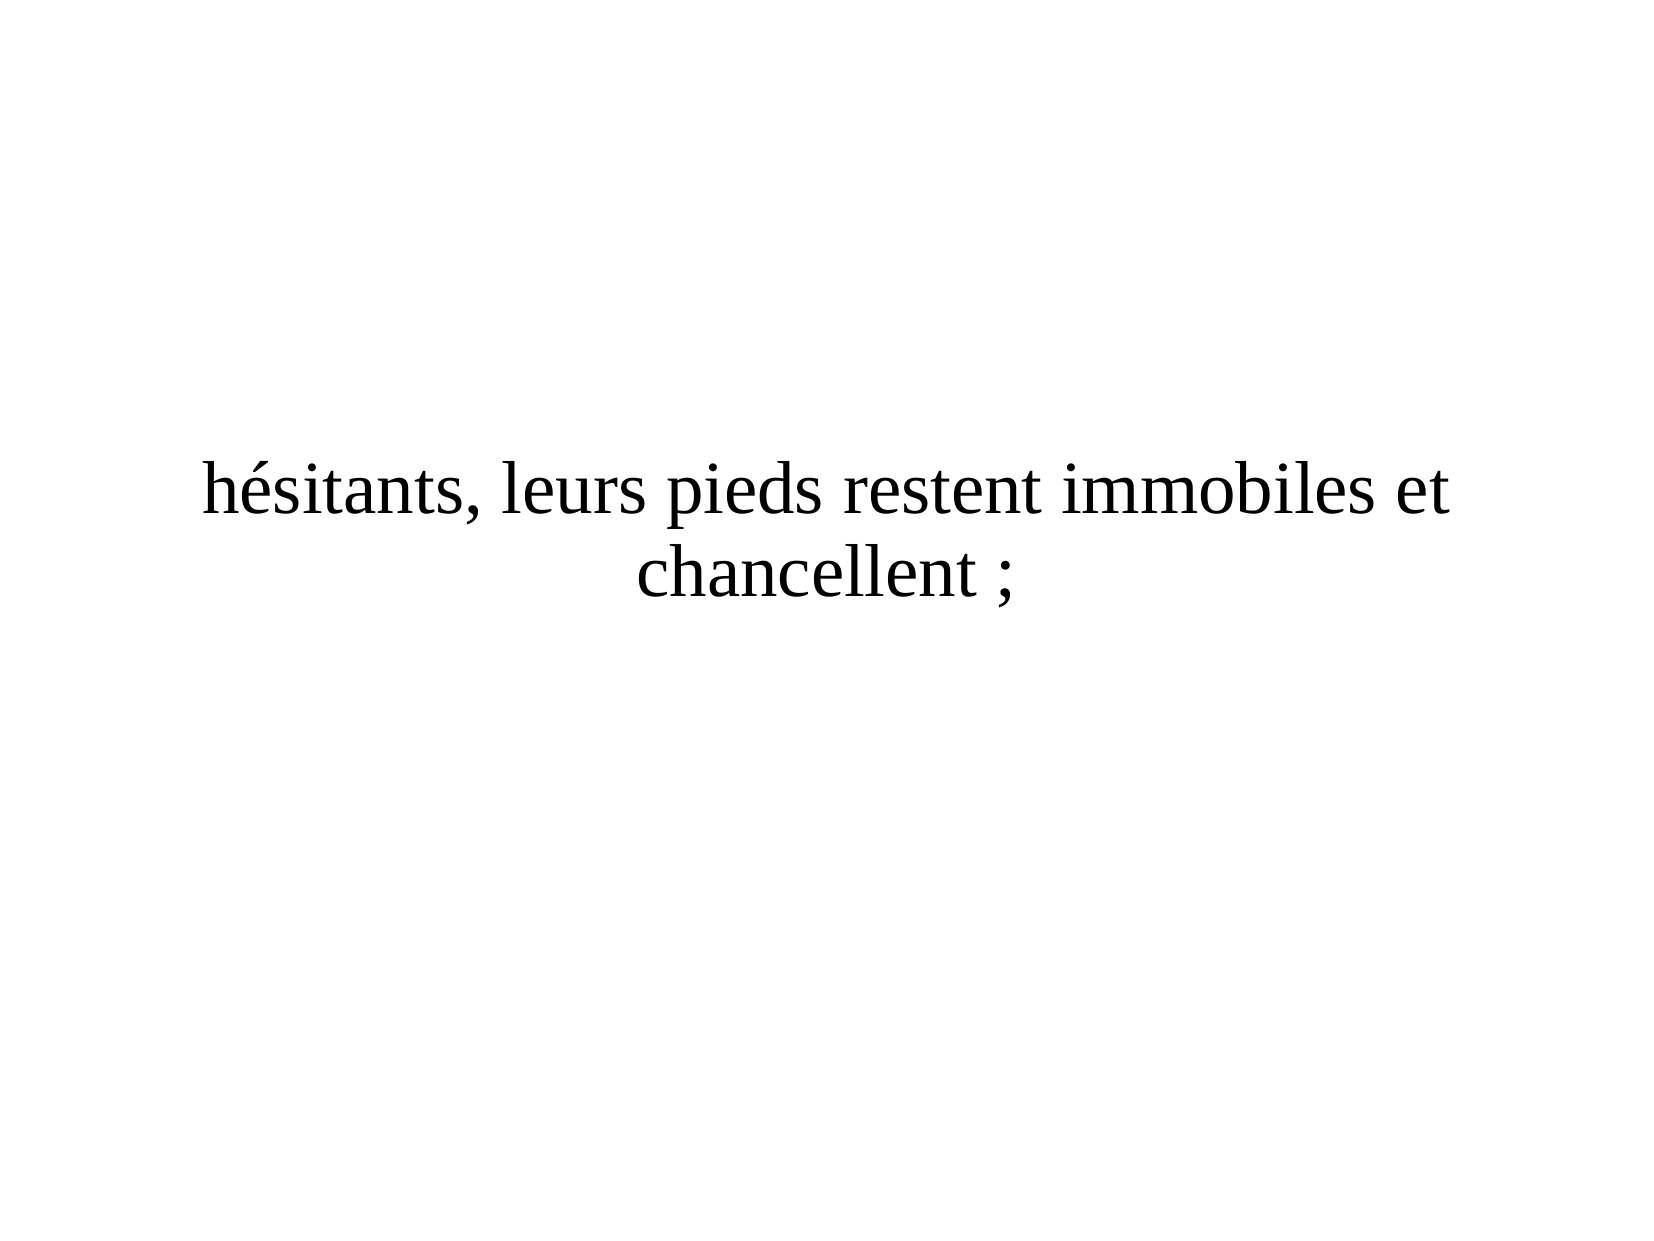

# hésitants, leurs pieds restent immobiles et chancellent ;